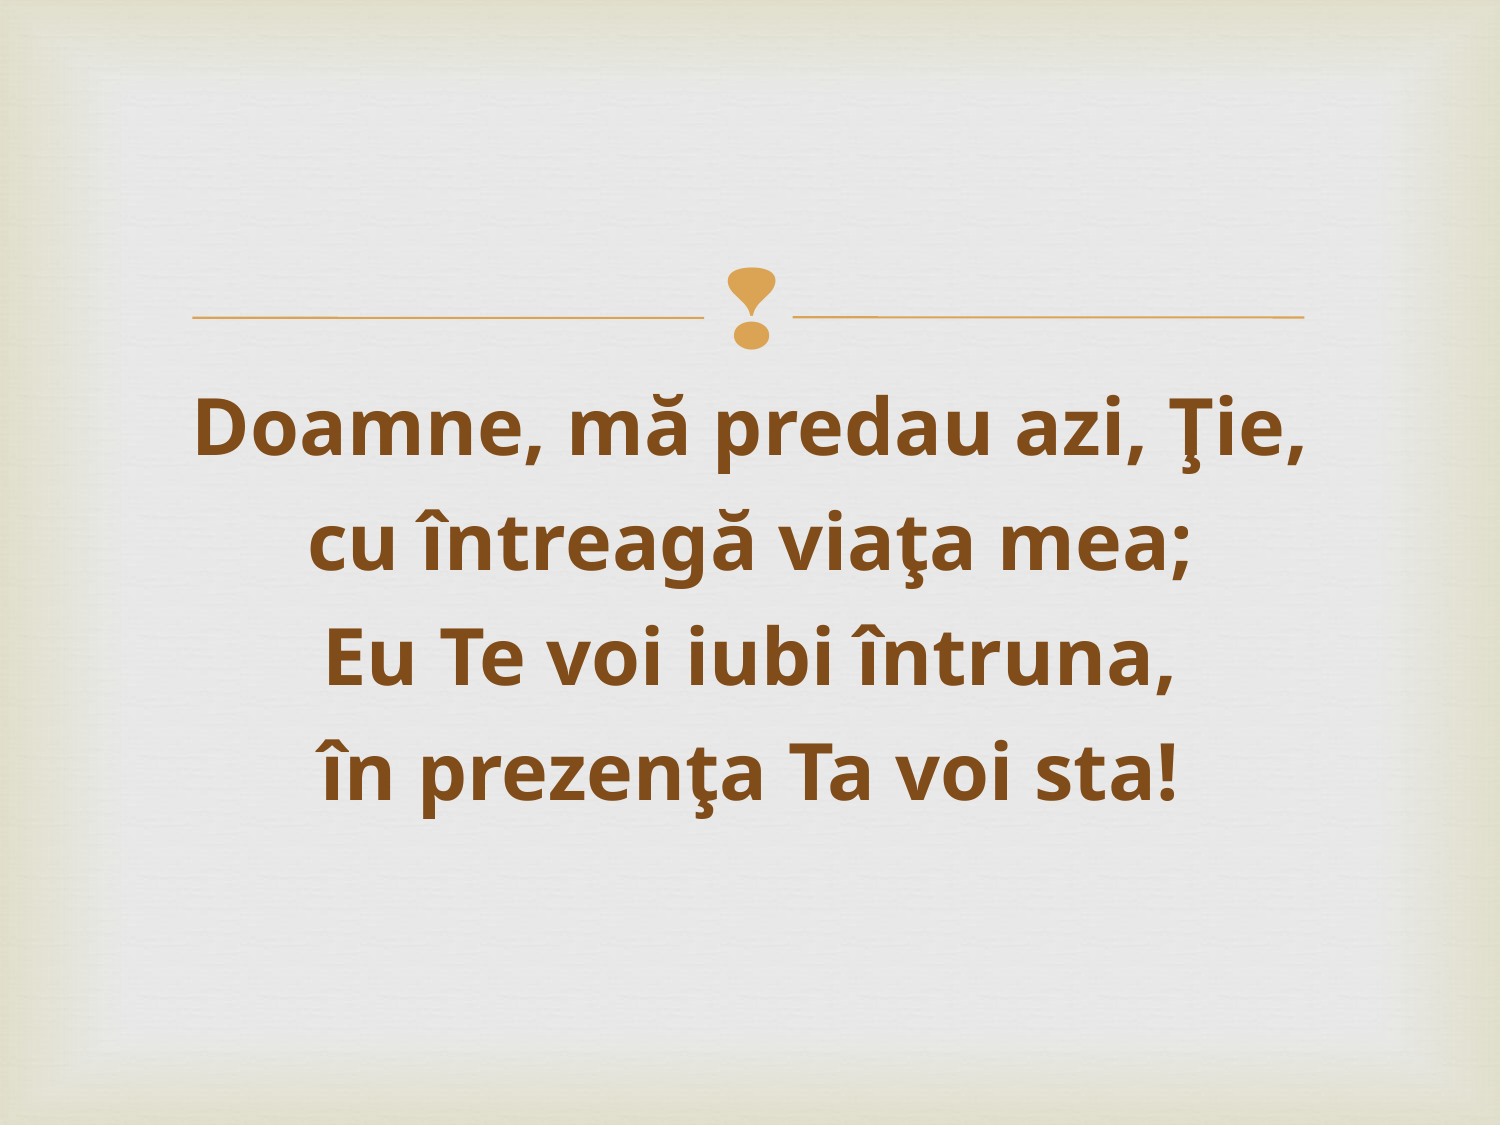

# Doamne, mă predau azi, Ţie,
cu întreagă viaţa mea;
Eu Te voi iubi întruna,
în prezenţa Ta voi sta!